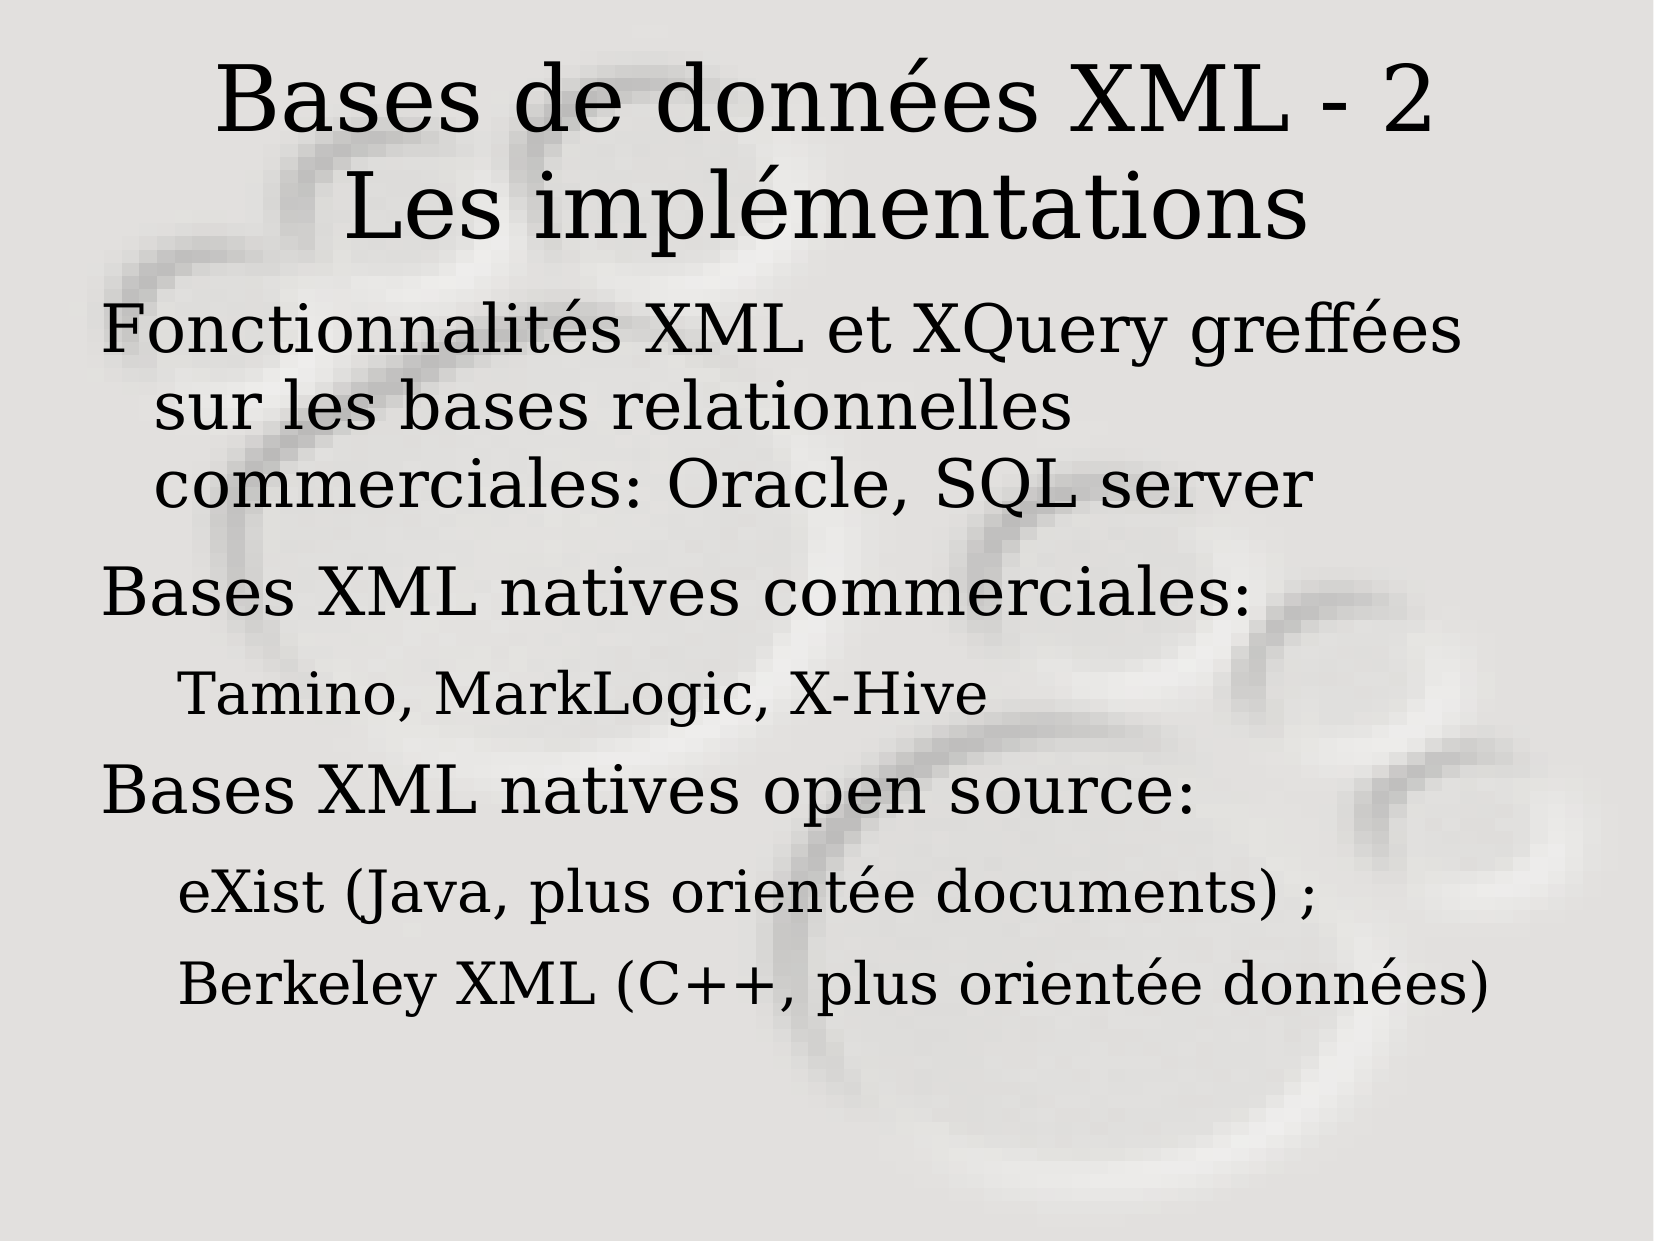

# Bases de données XML - 2 Les implémentations
Fonctionnalités XML et XQuery greffées sur les bases relationnelles commerciales: Oracle, SQL server
Bases XML natives commerciales:
Tamino, MarkLogic, X-Hive
Bases XML natives open source:
eXist (Java, plus orientée documents) ;
Berkeley XML (C++, plus orientée données)